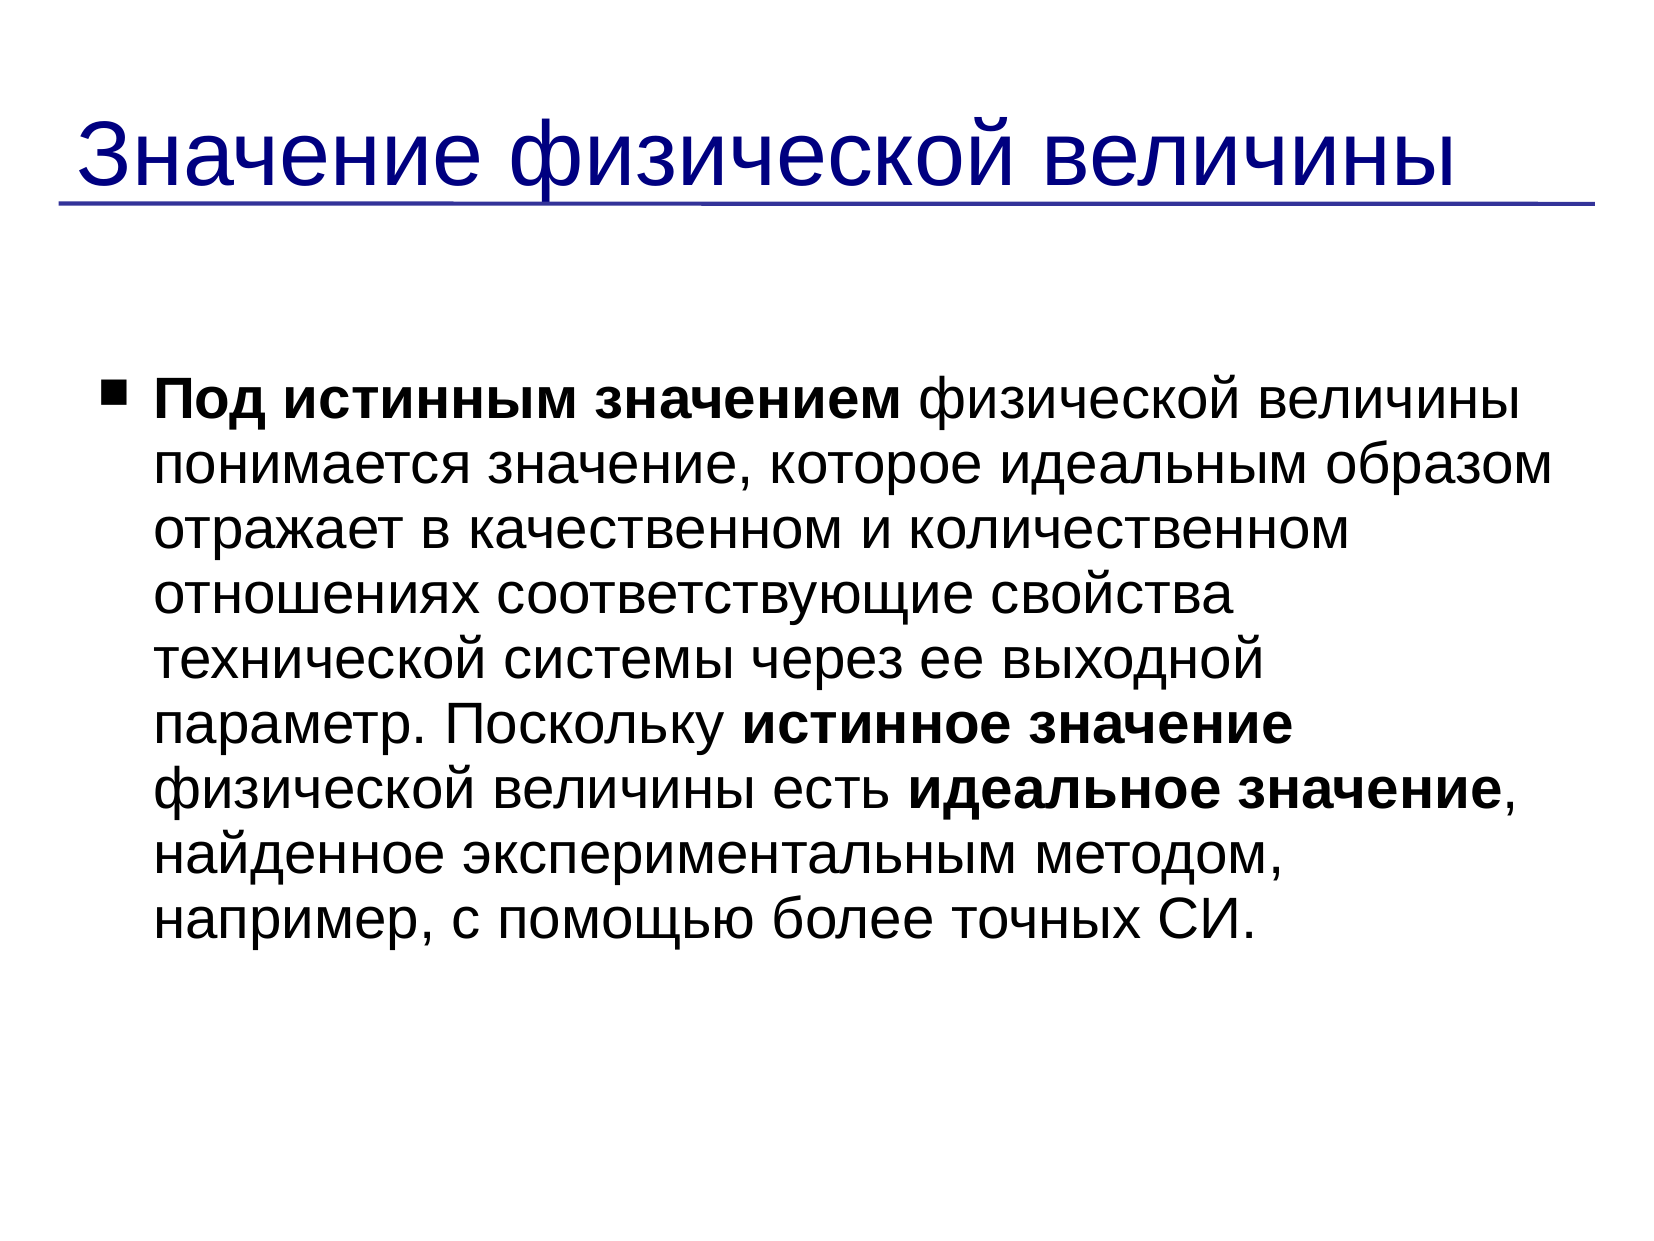

# Значение физической величины
Под истинным значением физической величины понимается значение, которое идеальным образом отражает в качественном и количественном отношениях соответствующие свойства технической системы через ее выходной параметр. Поскольку истинное значение физической величины есть идеальное значение, найденное экспериментальным методом, например, с помощью более точных СИ.